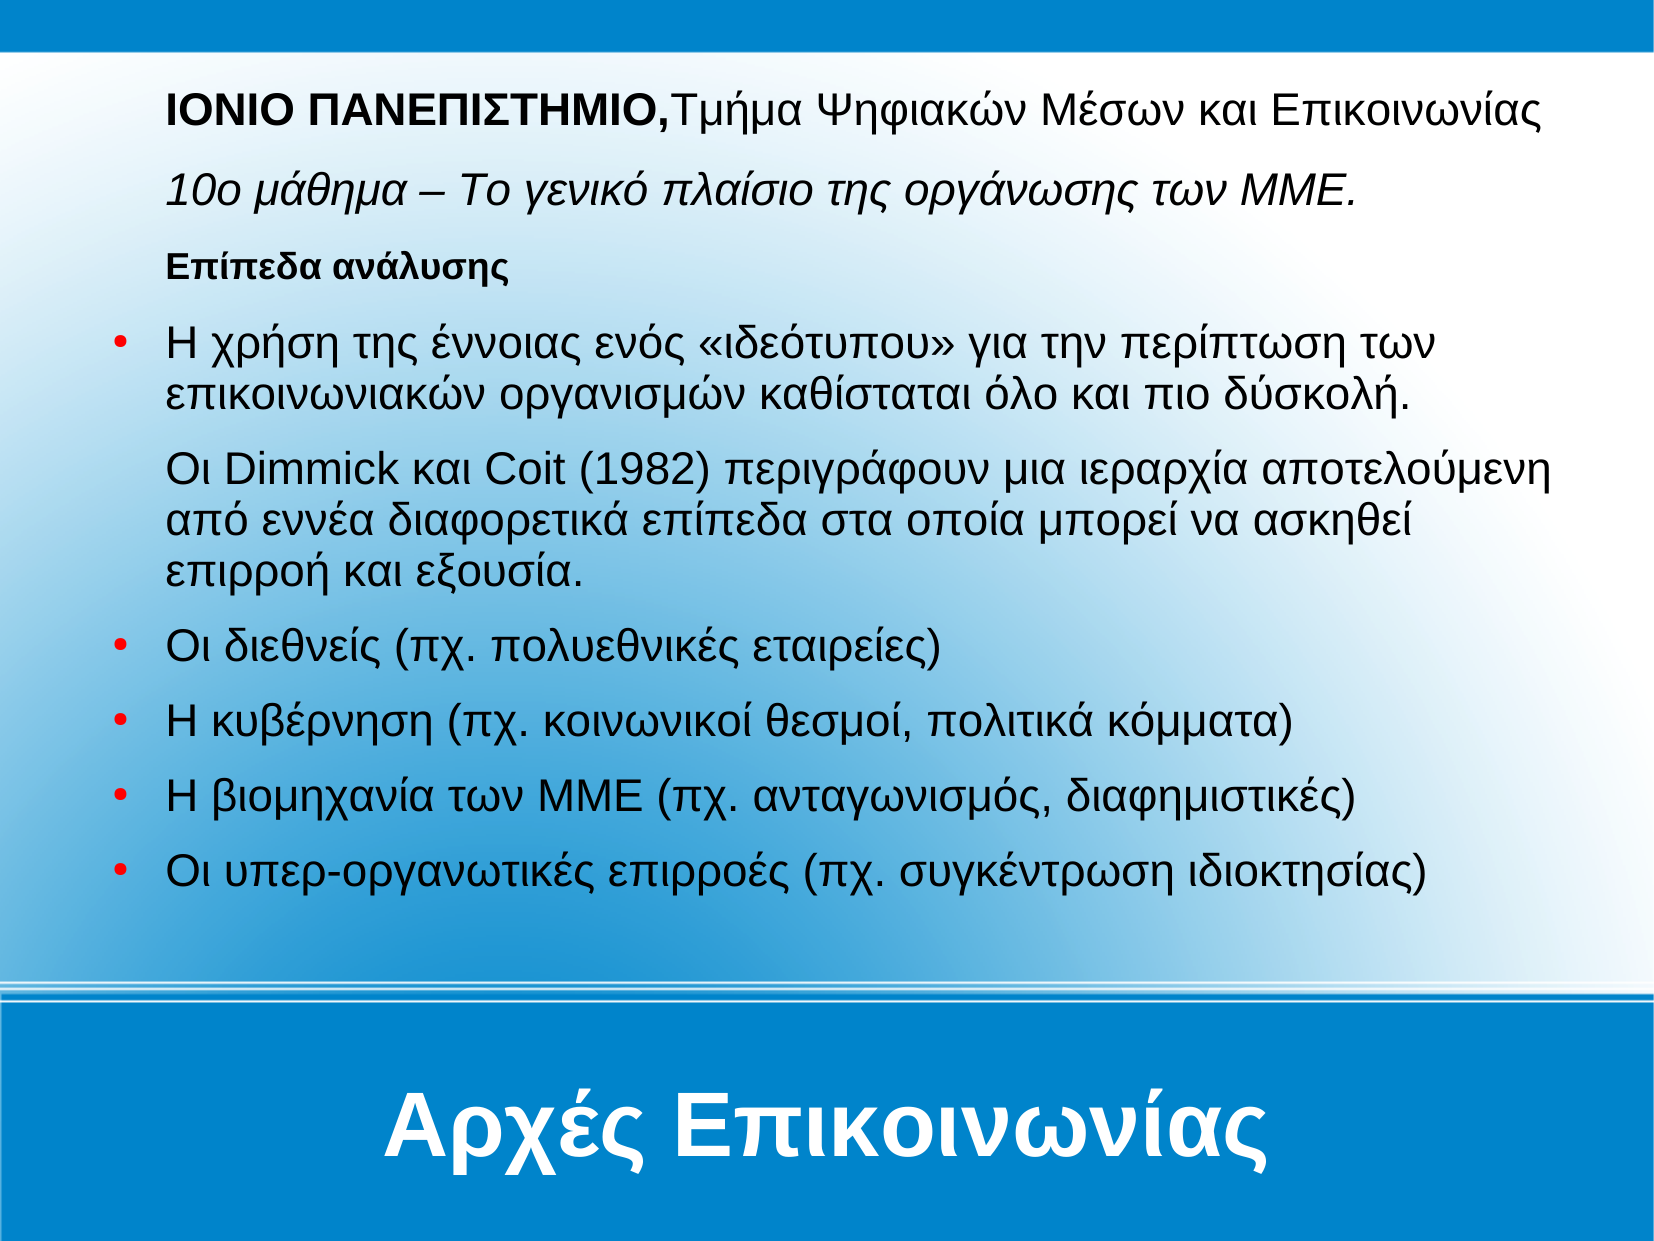

ΙΟΝΙΟ ΠΑΝΕΠΙΣΤΗΜΙΟ,Τμήμα Ψηφιακών Μέσων και Επικοινωνίας
10ο μάθημα – Το γενικό πλαίσιο της οργάνωσης των ΜΜΕ.
Επίπεδα ανάλυσης
Η χρήση της έννοιας ενός «ιδεότυπου» για την περίπτωση των επικοινωνιακών οργανισμών καθίσταται όλο και πιο δύσκολή.
Οι Dimmick και Coit (1982) περιγράφουν μια ιεραρχία αποτελούμενη από εννέα διαφορετικά επίπεδα στα οποία μπορεί να ασκηθεί επιρροή και εξουσία.
Οι διεθνείς (πχ. πολυεθνικές εταιρείες)
Η κυβέρνηση (πχ. κοινωνικοί θεσμοί, πολιτικά κόμματα)
Η βιομηχανία των ΜΜΕ (πχ. ανταγωνισμός, διαφημιστικές)
Οι υπερ-οργανωτικές επιρροές (πχ. συγκέντρωση ιδιοκτησίας)
# Αρχές Επικοινωνίας